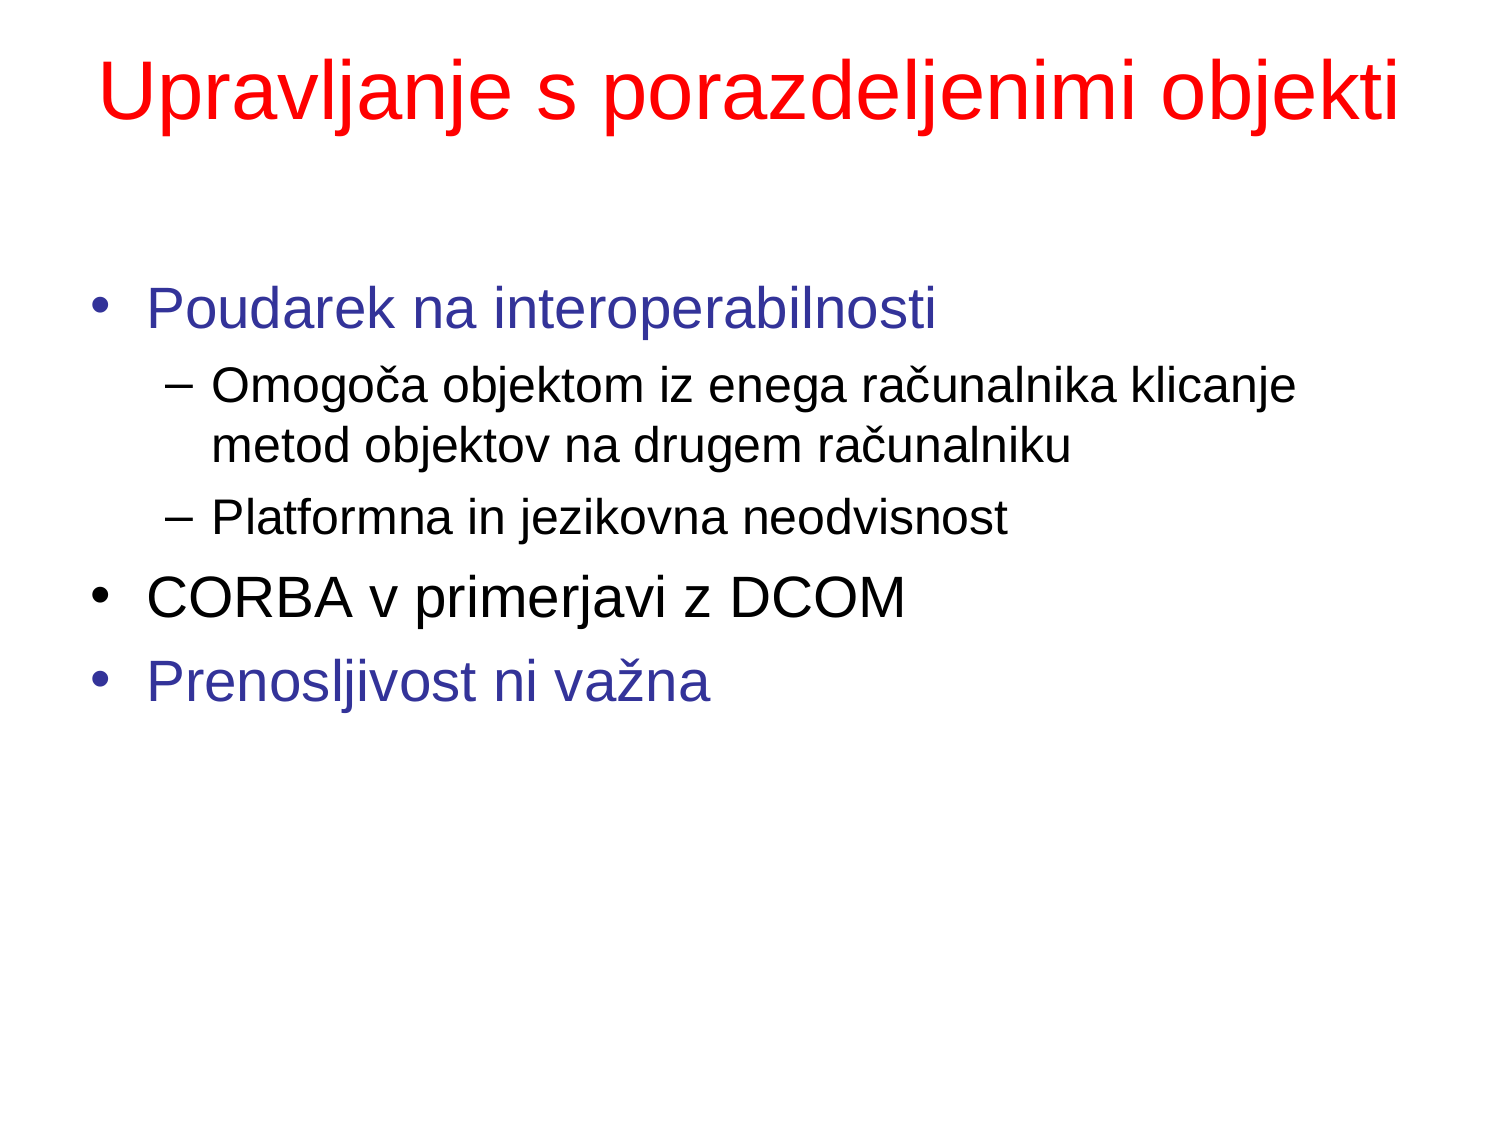

# Upravljanje s porazdeljenimi objekti
Poudarek na interoperabilnosti
Omogoča objektom iz enega računalnika klicanje metod objektov na drugem računalniku
Platformna in jezikovna neodvisnost
CORBA v primerjavi z DCOM
Prenosljivost ni važna